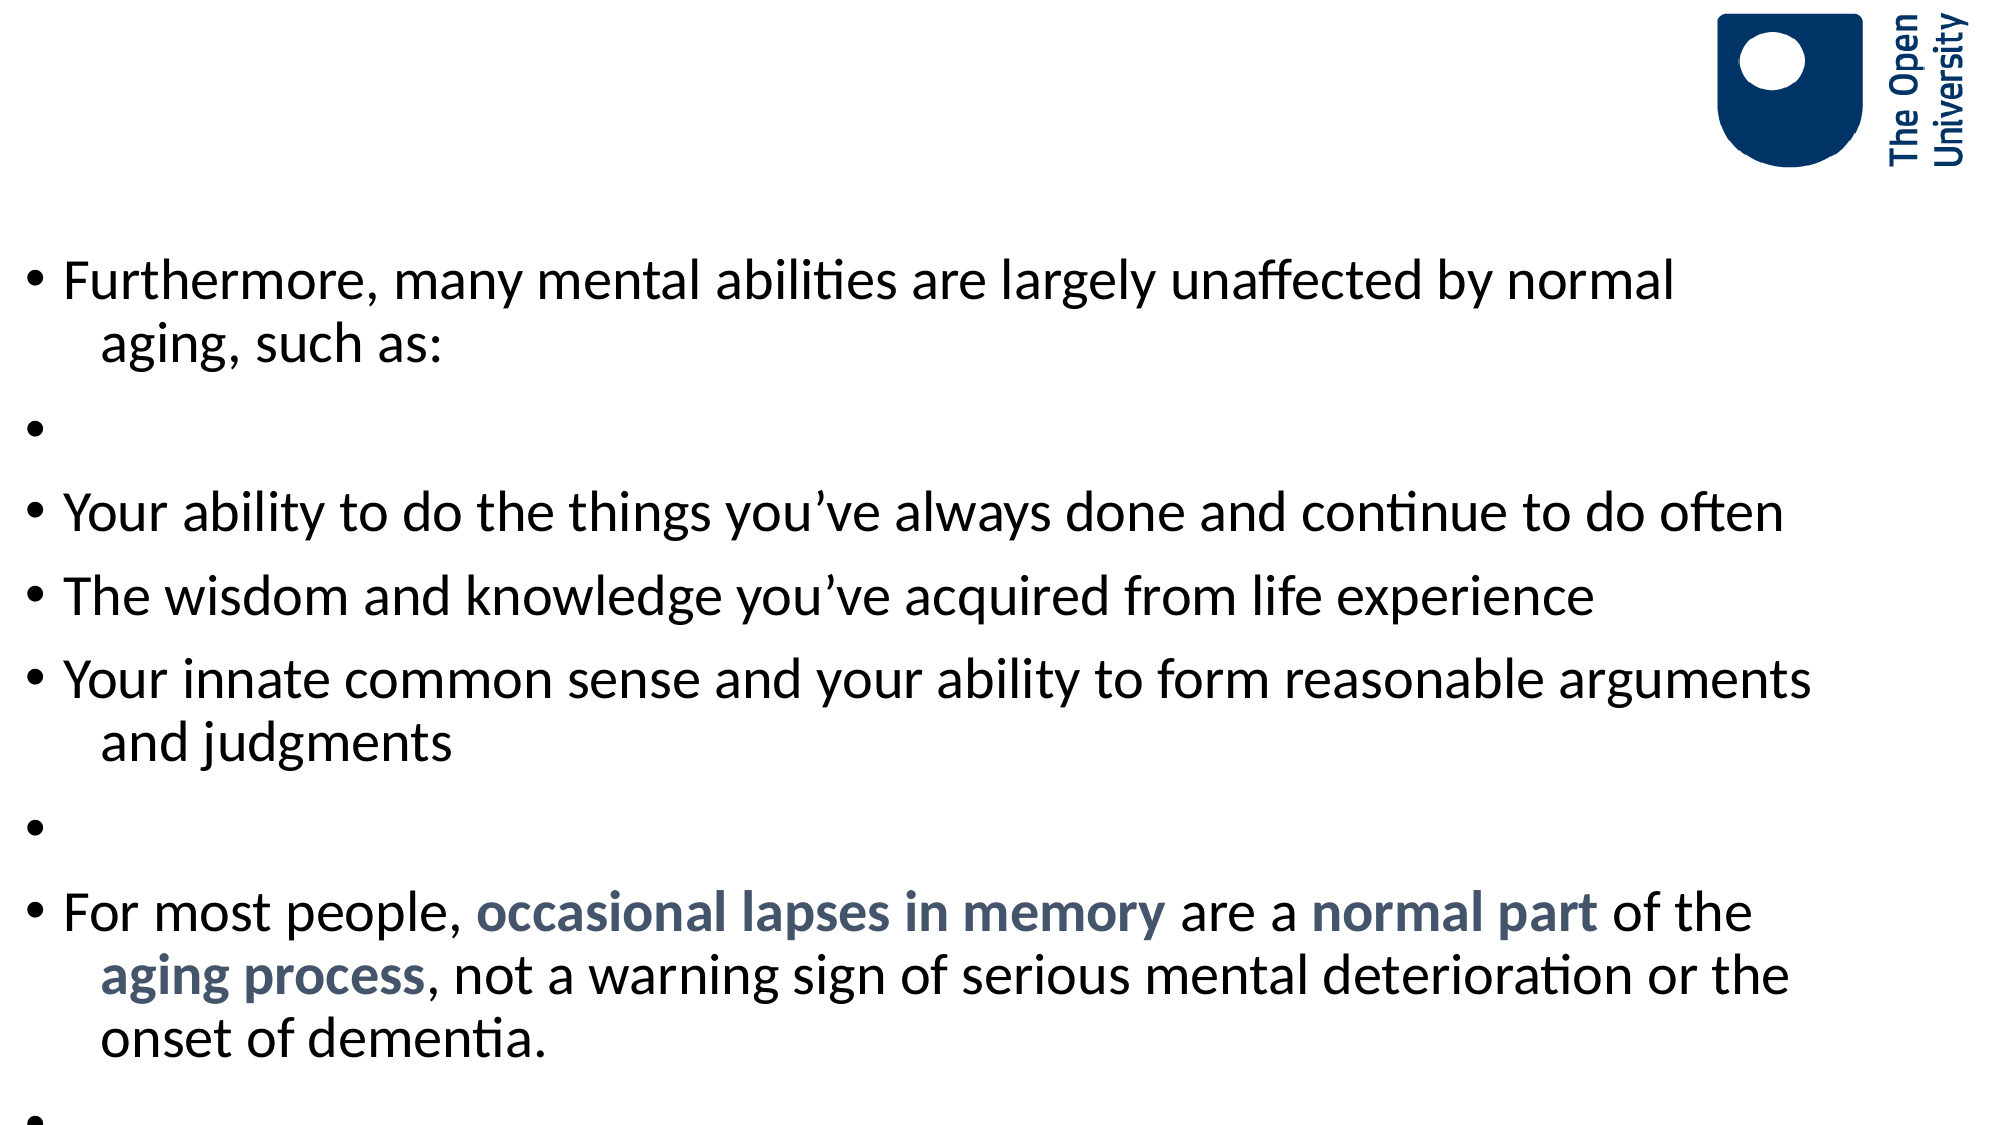

# Furthermore, many mental abilities are largely unaffected by normal aging, such as:
Your ability to do the things you’ve always done and continue to do often
The wisdom and knowledge you’ve acquired from life experience
Your innate common sense and your ability to form reasonable arguments and judgments
For most people, occasional lapses in memory are a normal part of the aging process, not a warning sign of serious mental deterioration or the onset of dementia.